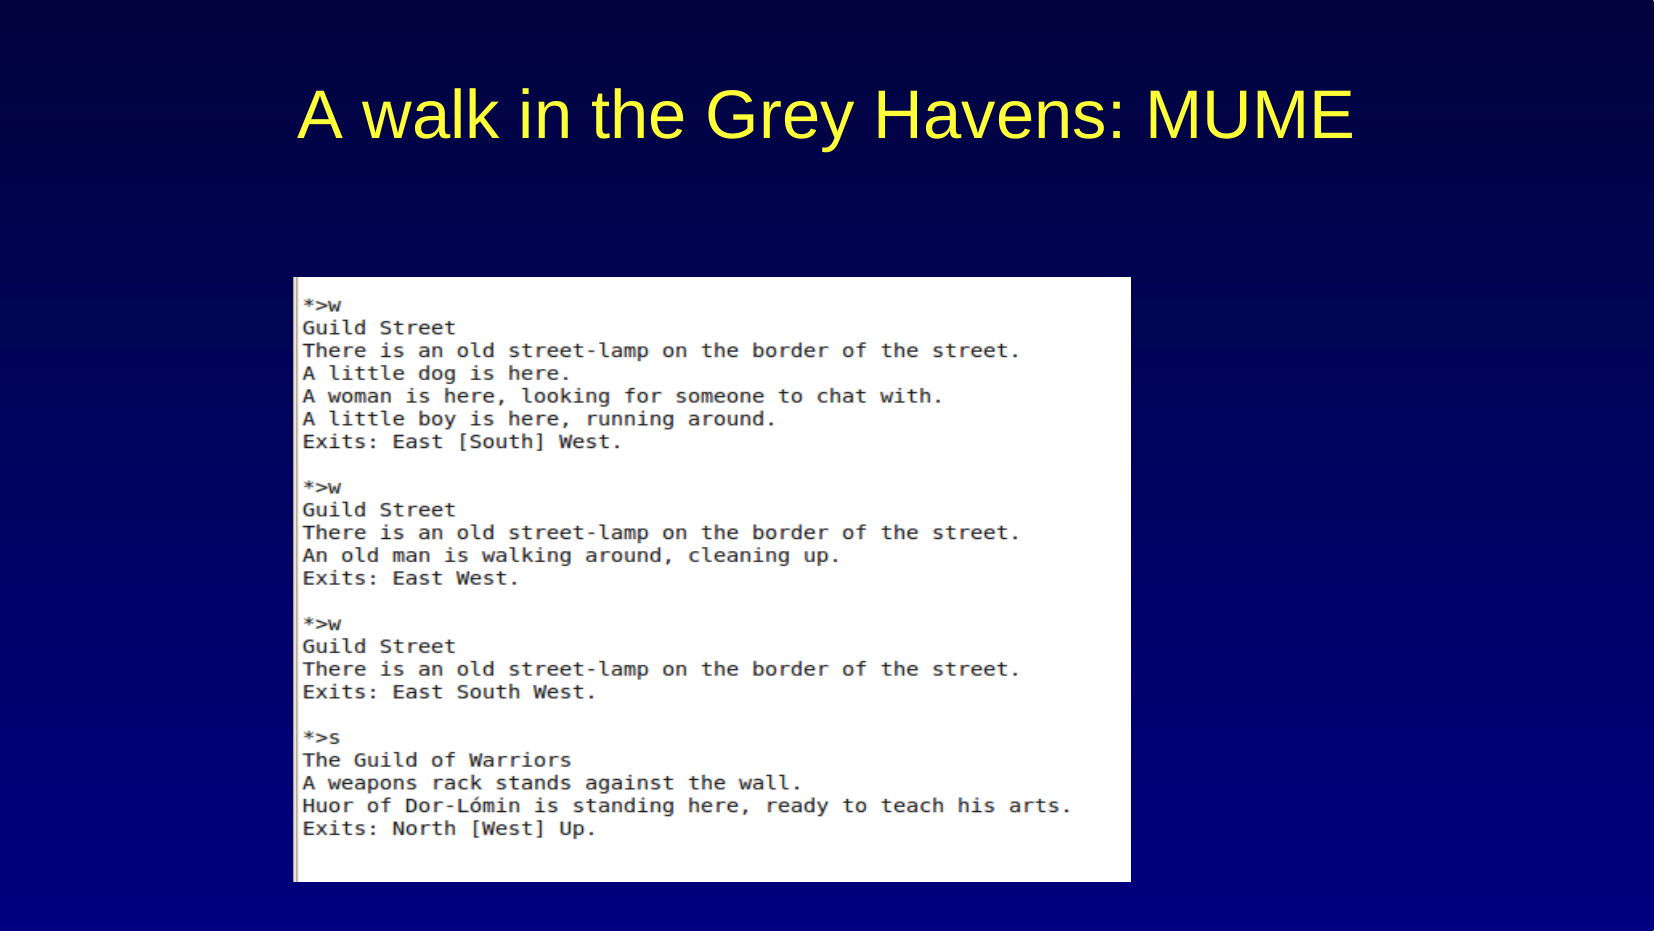

# A walk in the Grey Havens: MUME